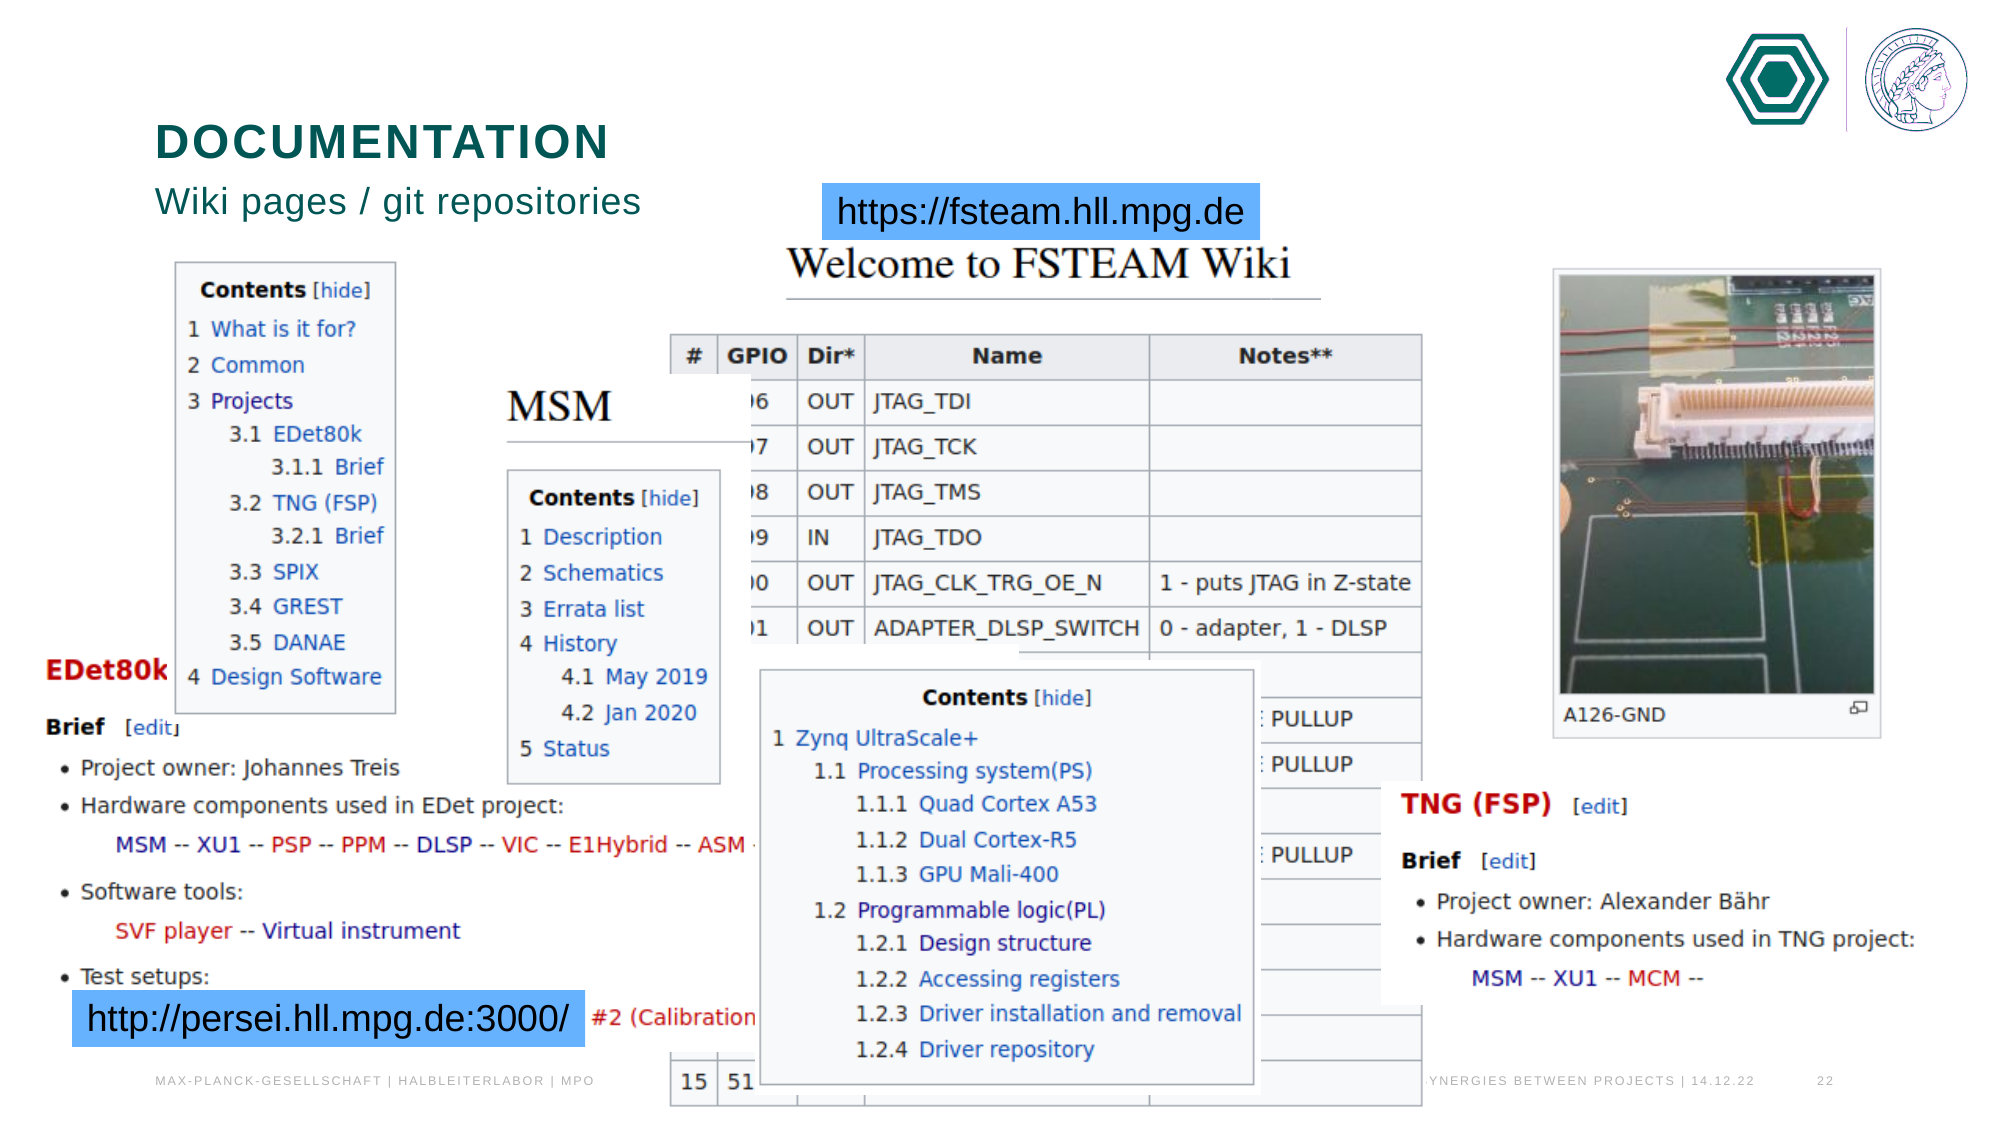

# documentation Wiki pages / git repositories
https://fsteam.hll.mpg.de
http://persei.hll.mpg.de:3000/